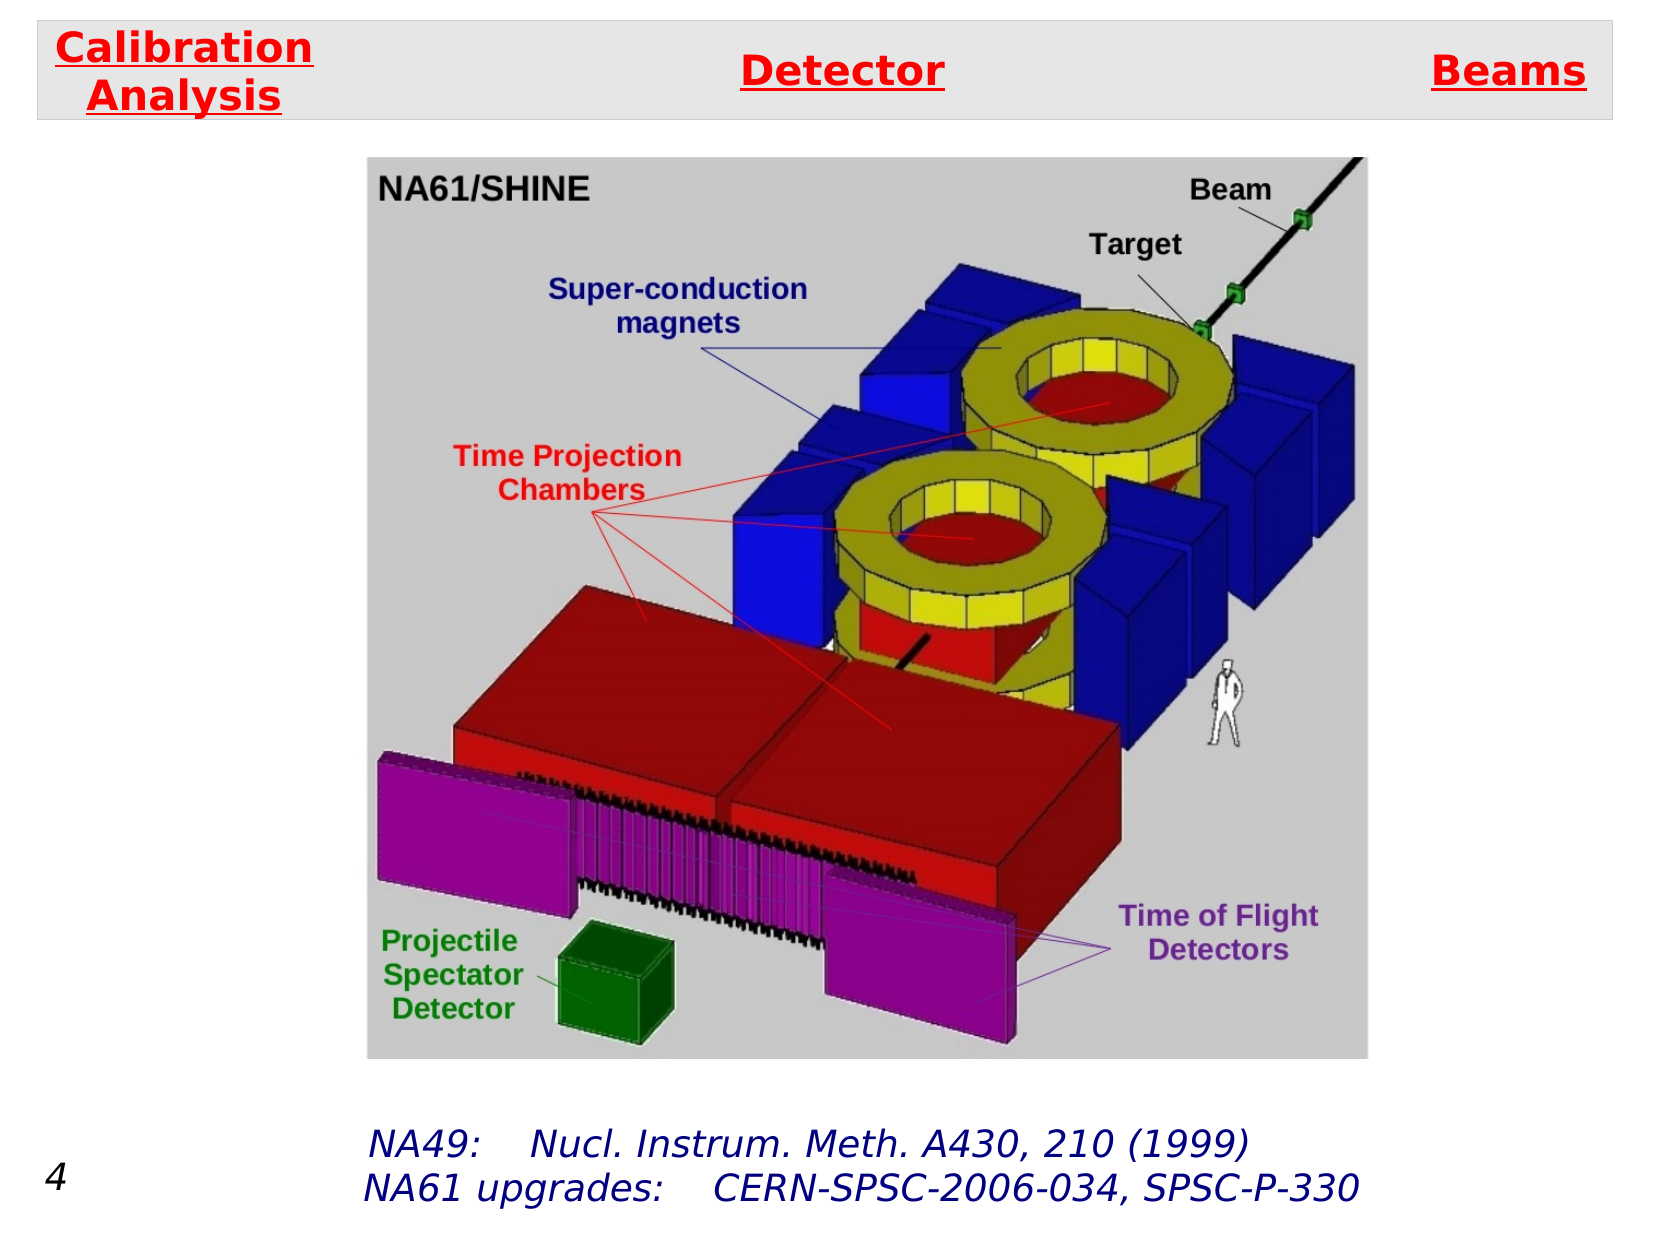

Calibration
Analysis
Detector
Beams
NA49: Nucl. Instrum. Meth. A430, 210 (1999)
 NA61 upgrades: CERN-SPSC-2006-034, SPSC-P-330